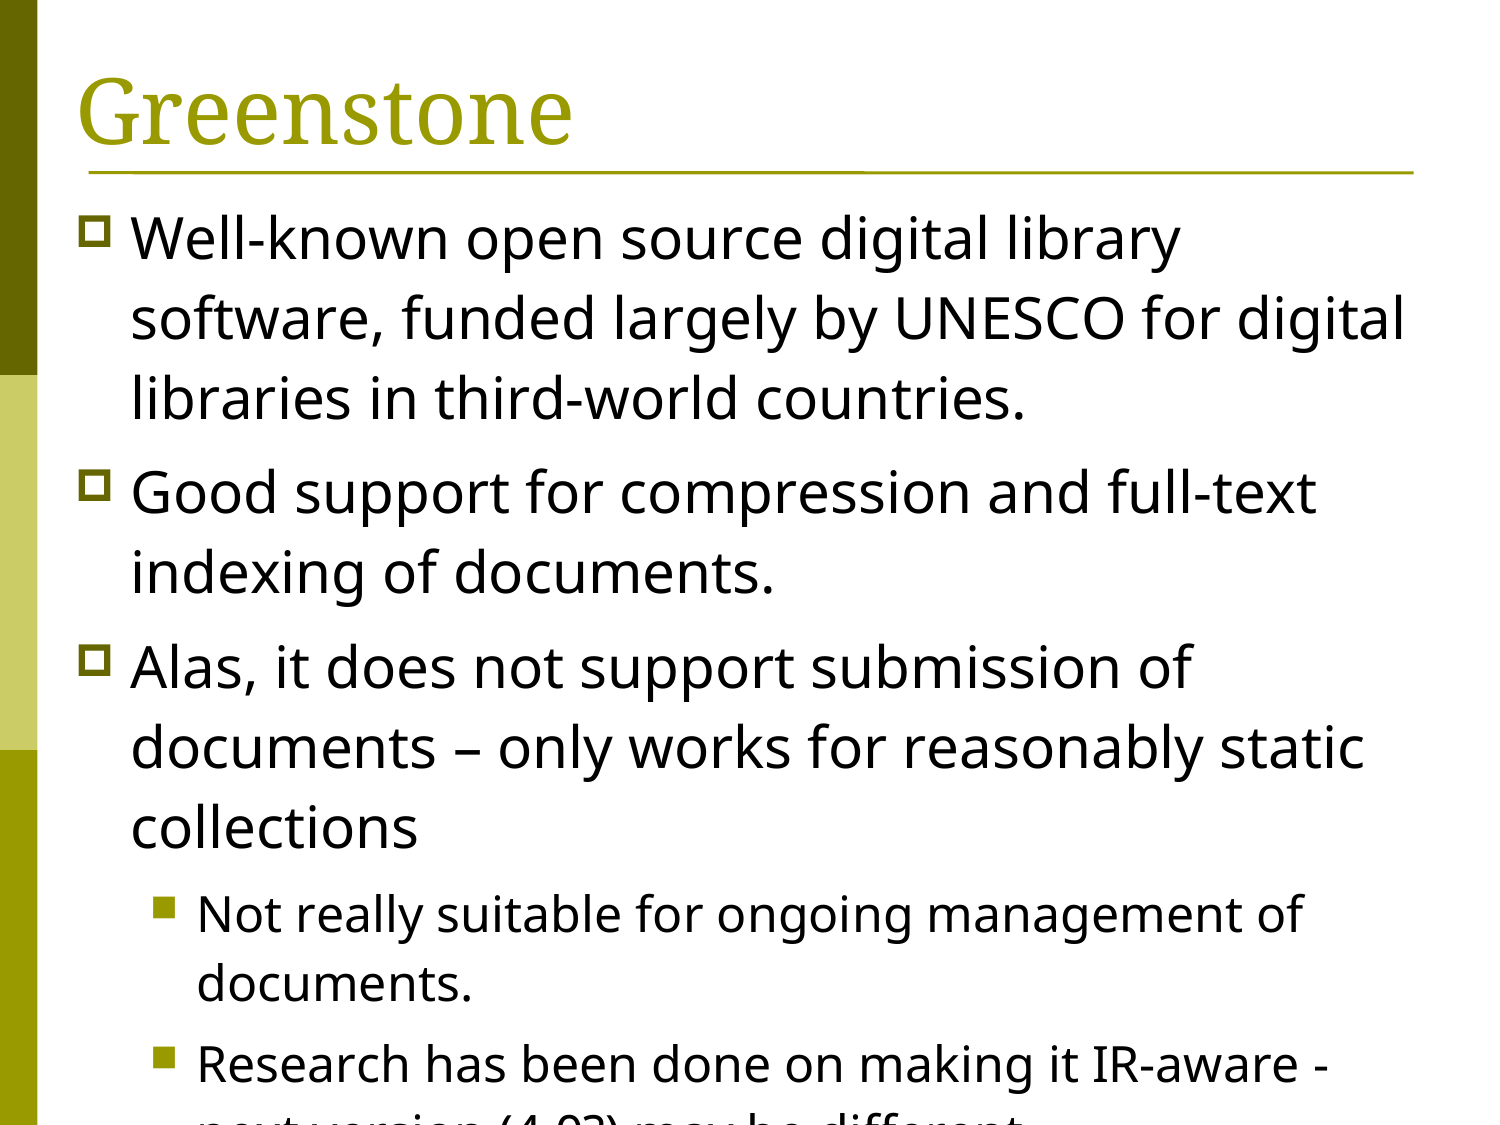

# Greenstone
Well-known open source digital library software, funded largely by UNESCO for digital libraries in third-world countries.
Good support for compression and full-text indexing of documents.
Alas, it does not support submission of documents – only works for reasonably static collections
Not really suitable for ongoing management of documents.
Research has been done on making it IR-aware - next version (4.0?) may be different …